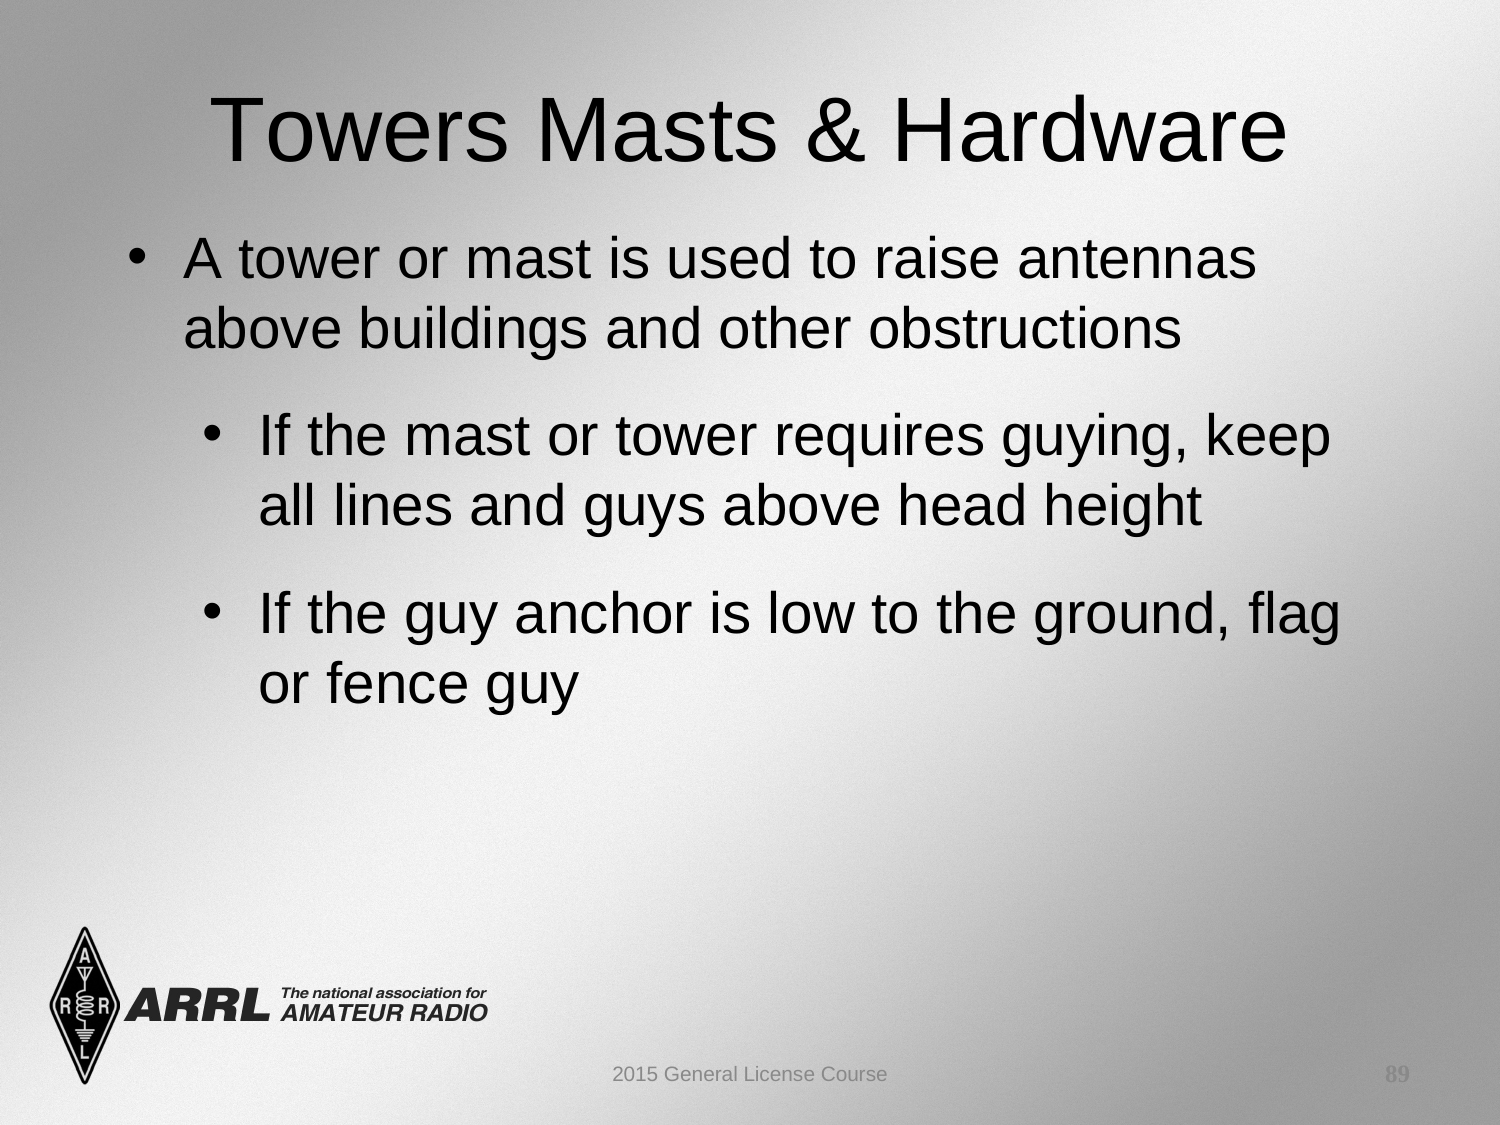

Towers Masts & Hardware
A tower or mast is used to raise antennas above buildings and other obstructions
If the mast or tower requires guying, keep all lines and guys above head height
If the guy anchor is low to the ground, flag or fence guy
2015 General License Course